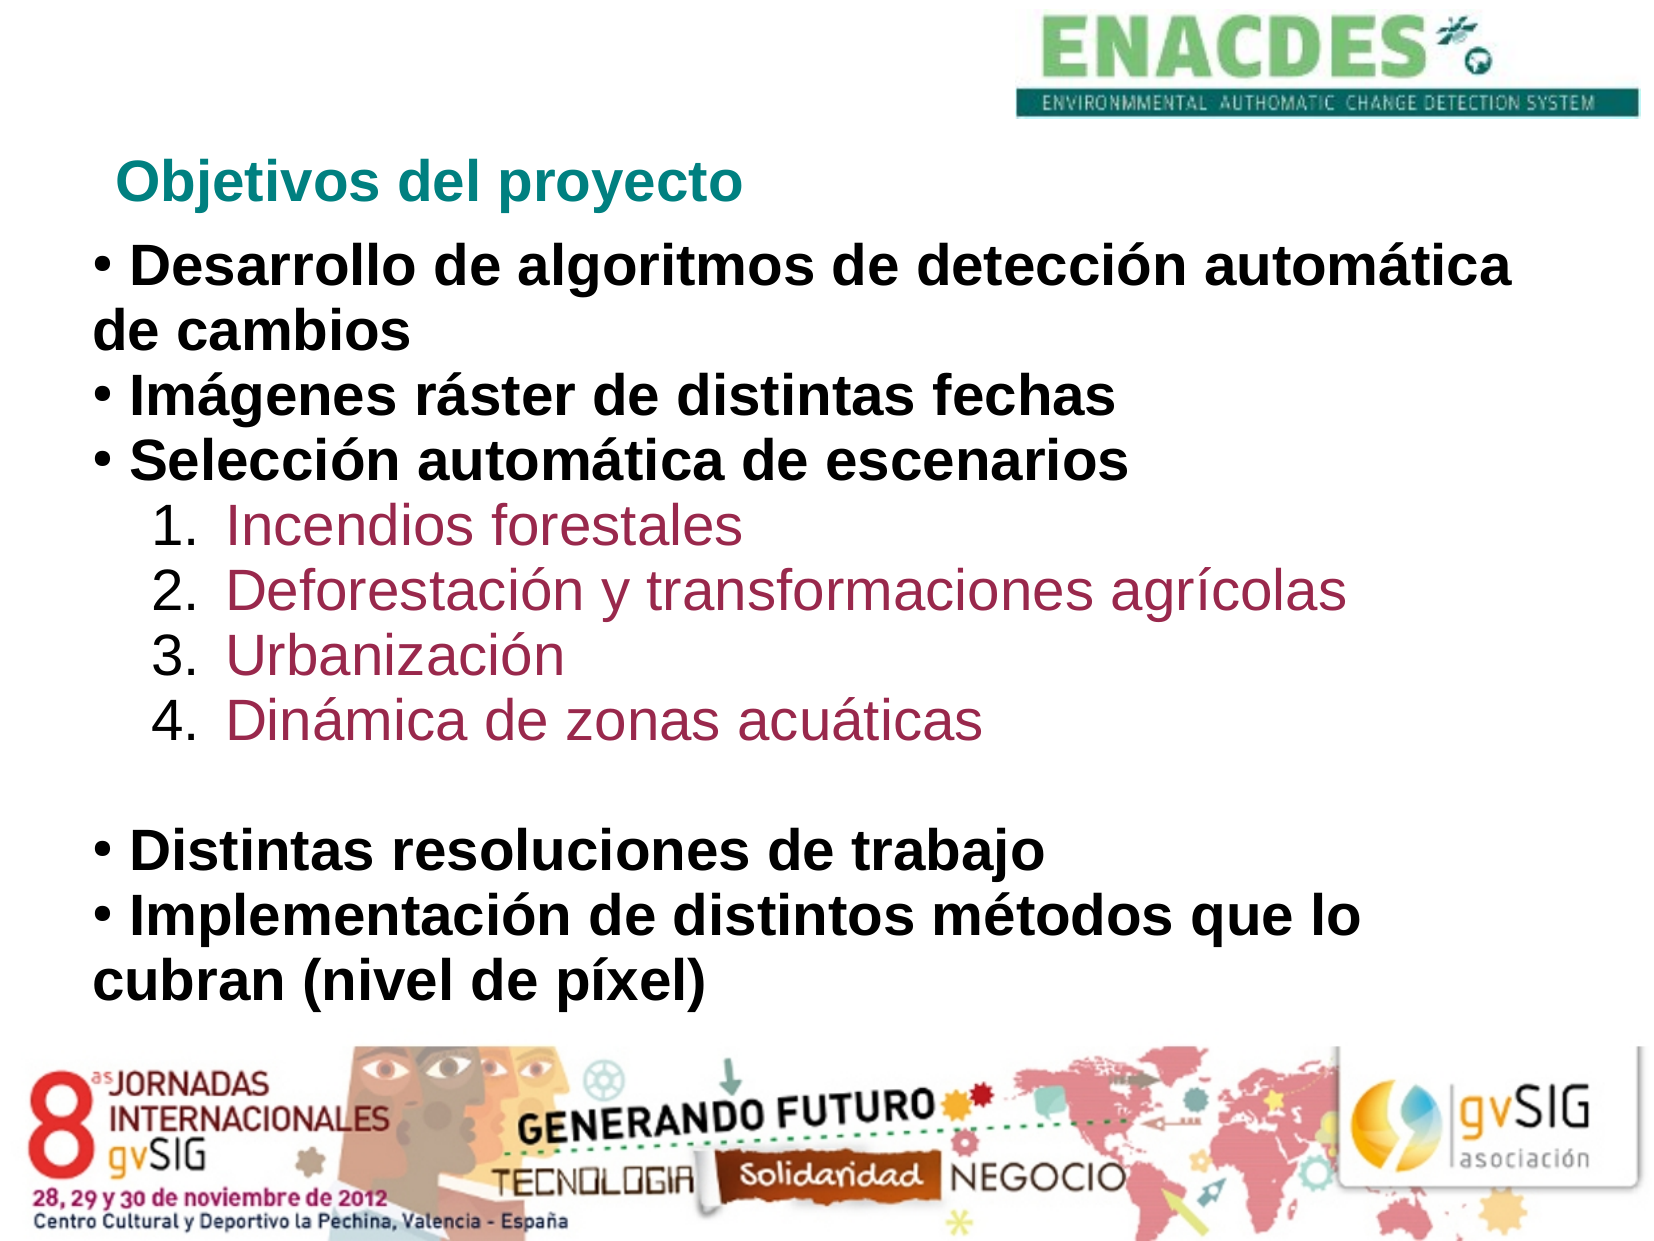

Objetivos del proyecto
# Desarrollo de algoritmos de detección automática de cambios
 Imágenes ráster de distintas fechas
 Selección automática de escenarios
	Incendios forestales
	Deforestación y transformaciones agrícolas
	Urbanización
	Dinámica de zonas acuáticas
 Distintas resoluciones de trabajo
 Implementación de distintos métodos que lo cubran (nivel de píxel)